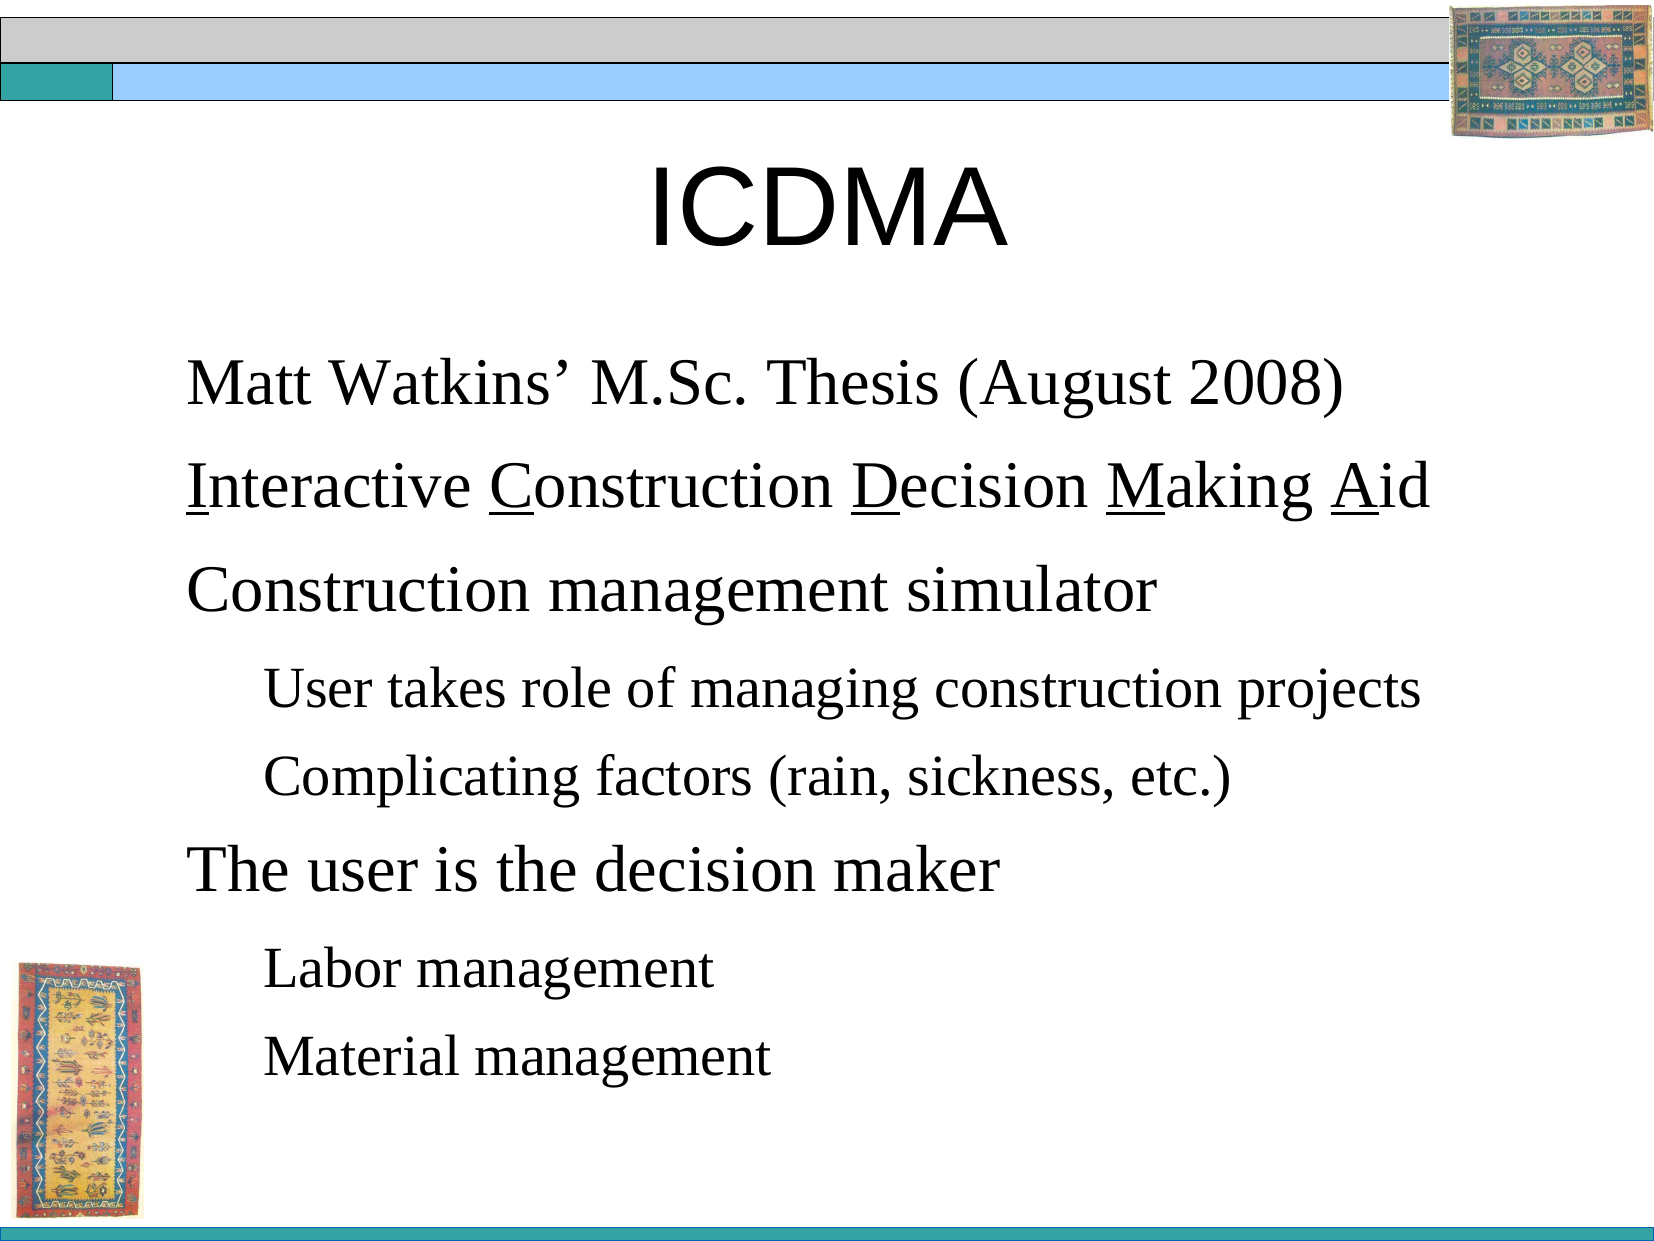

# ICDMA
Matt Watkins’ M.Sc. Thesis (August 2008)
Interactive Construction Decision Making Aid
Construction management simulator
User takes role of managing construction projects
Complicating factors (rain, sickness, etc.)
The user is the decision maker
Labor management
Material management